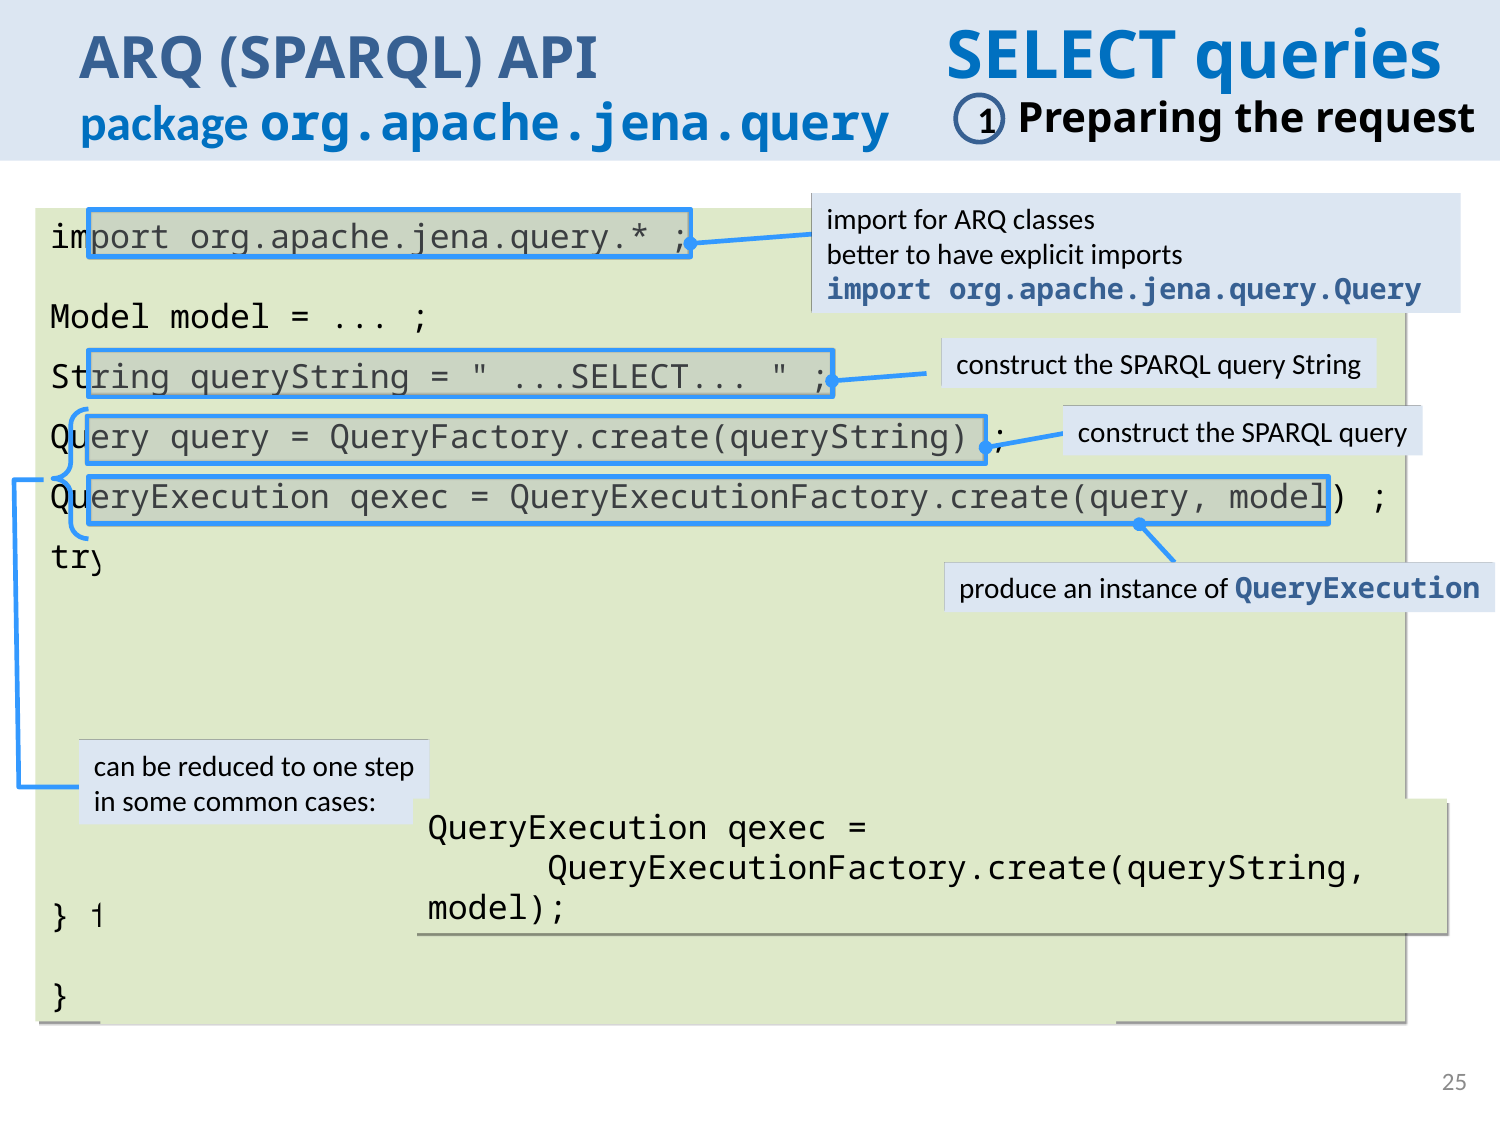

# SELECT queries
ARQ (SPARQL) API
package org.apache.jena.query
Preparing the request
1
import for ARQ classes
better to have explicit imports
import org.apache.jena.query.Query
import org.apache.jena.query.* ;
Model model = ... ;
String queryString = " ...SELECT... " ;
Query query = QueryFactory.create(queryString) ;
QueryExecution qexec = QueryExecutionFactory.create(query, model) ;
try {
 ResultSet results = qexec.execSelect();
 for ( ; results.hasNext() ; ) {
 QuerySolution soln = results.nextSolution() ;
 RDFNode x = soln.get("varName") ;
 Resource r = soln.getResource("varR") ;
 Literal l = soln.getLiteral("varL") ;
 }
} finally {
 qexec.close() ;
}
construct the SPARQL query String
construct the SPARQL query
produce an instance of QueryExecution
can be reduced to one step
in some common cases:
QueryExecution qexec =
 QueryExecutionFactory.create(queryString, model);